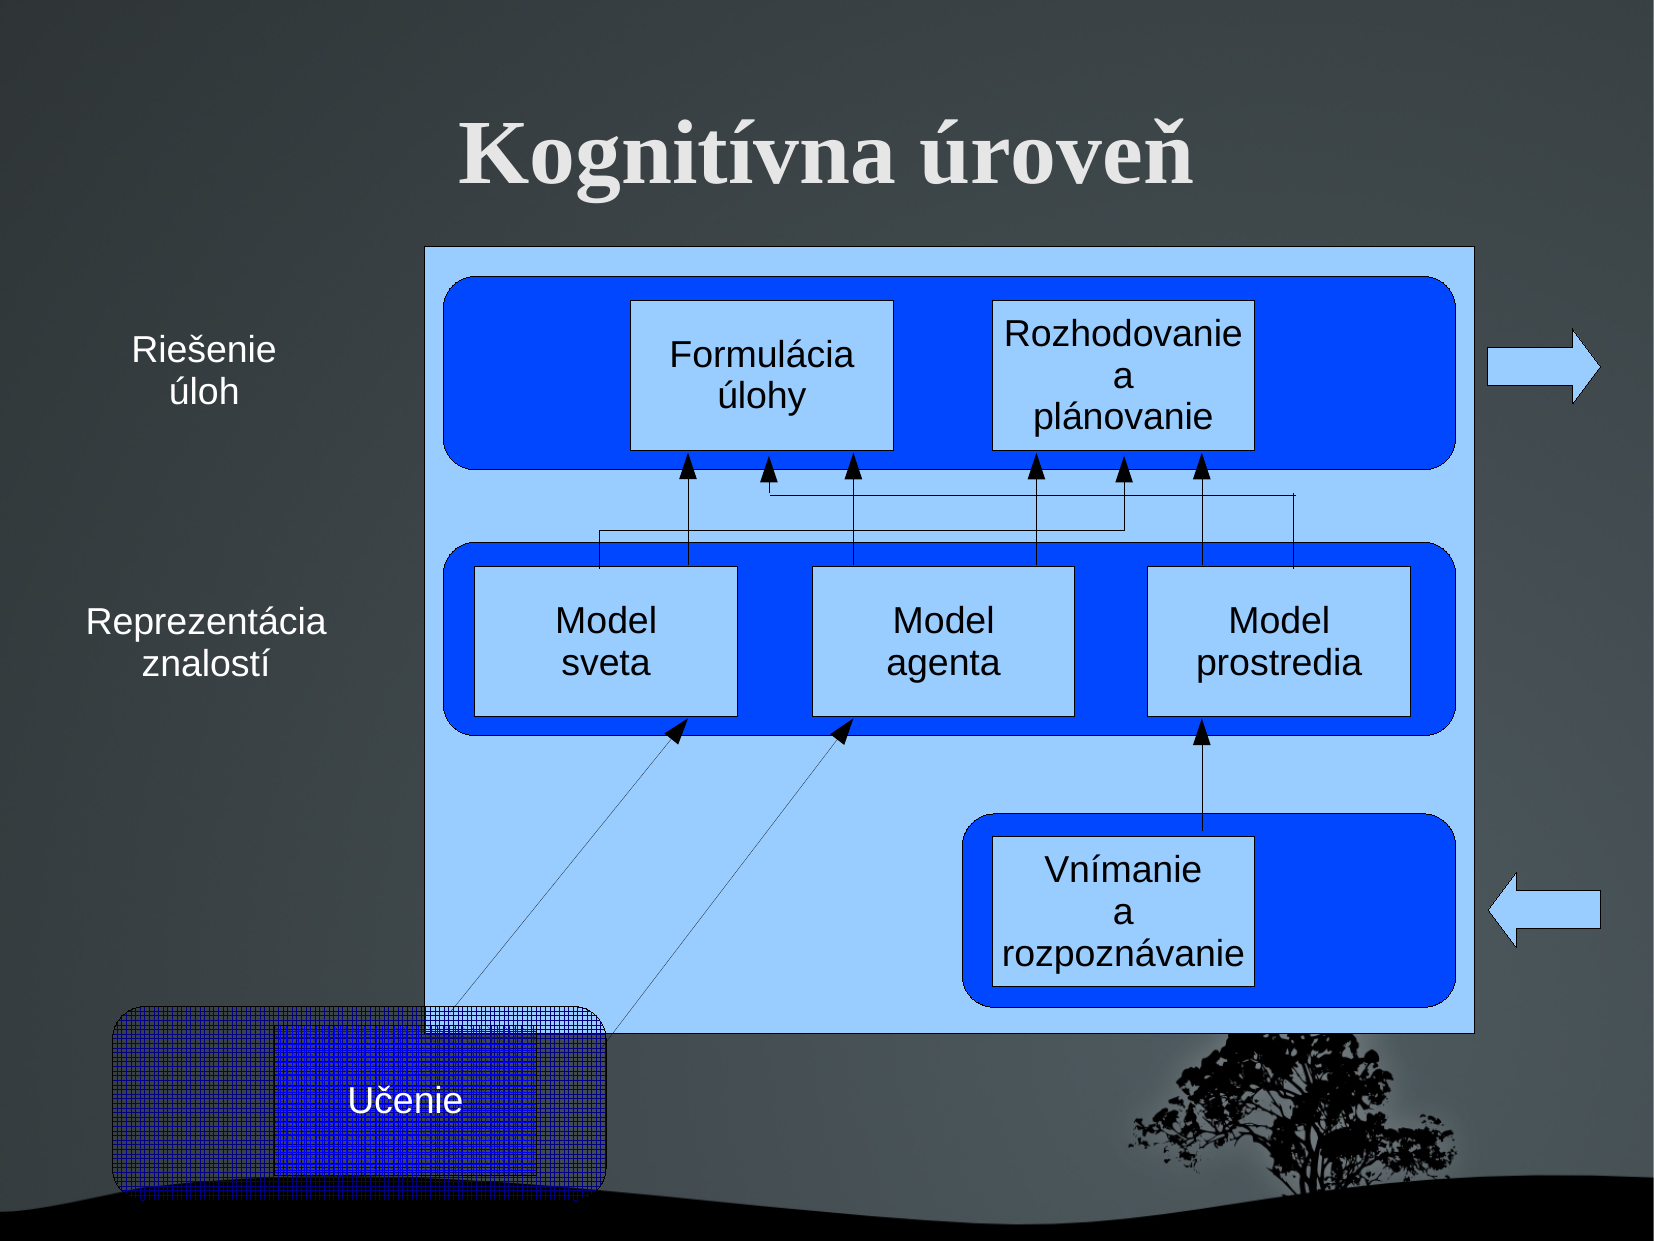

# Kognitívna úroveň
Riešenie
úloh
Formulácia
úlohy
Rozhodovanie
a
plánovanie
Model
sveta
Model
agenta
Model
prostredia
Reprezentácia
znalostí
Vnímanie
a
rozpoznávanie
Učenie